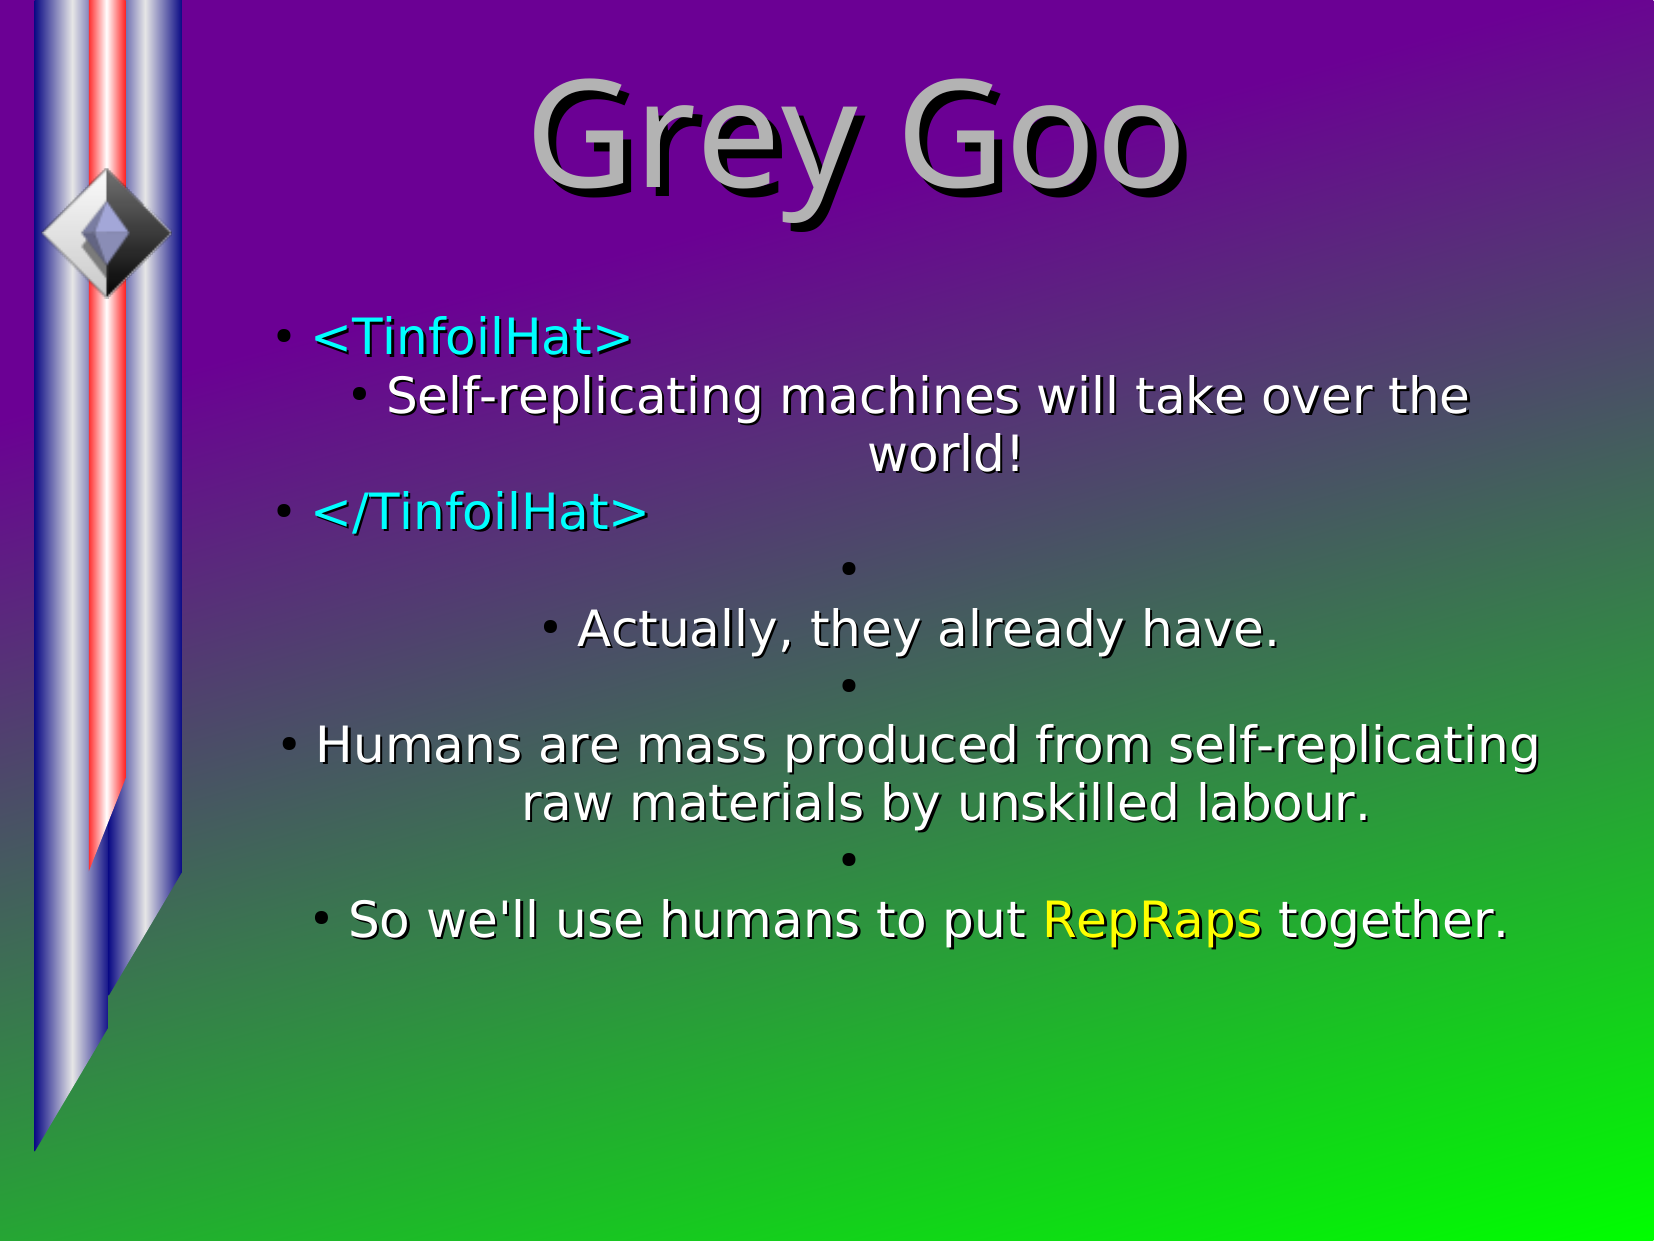

# Grey Goo
<TinfoilHat>
Self-replicating machines will take over the world!
</TinfoilHat>
Actually, they already have.
Humans are mass produced from self-replicating raw materials by unskilled labour.
So we'll use humans to put RepRaps together.